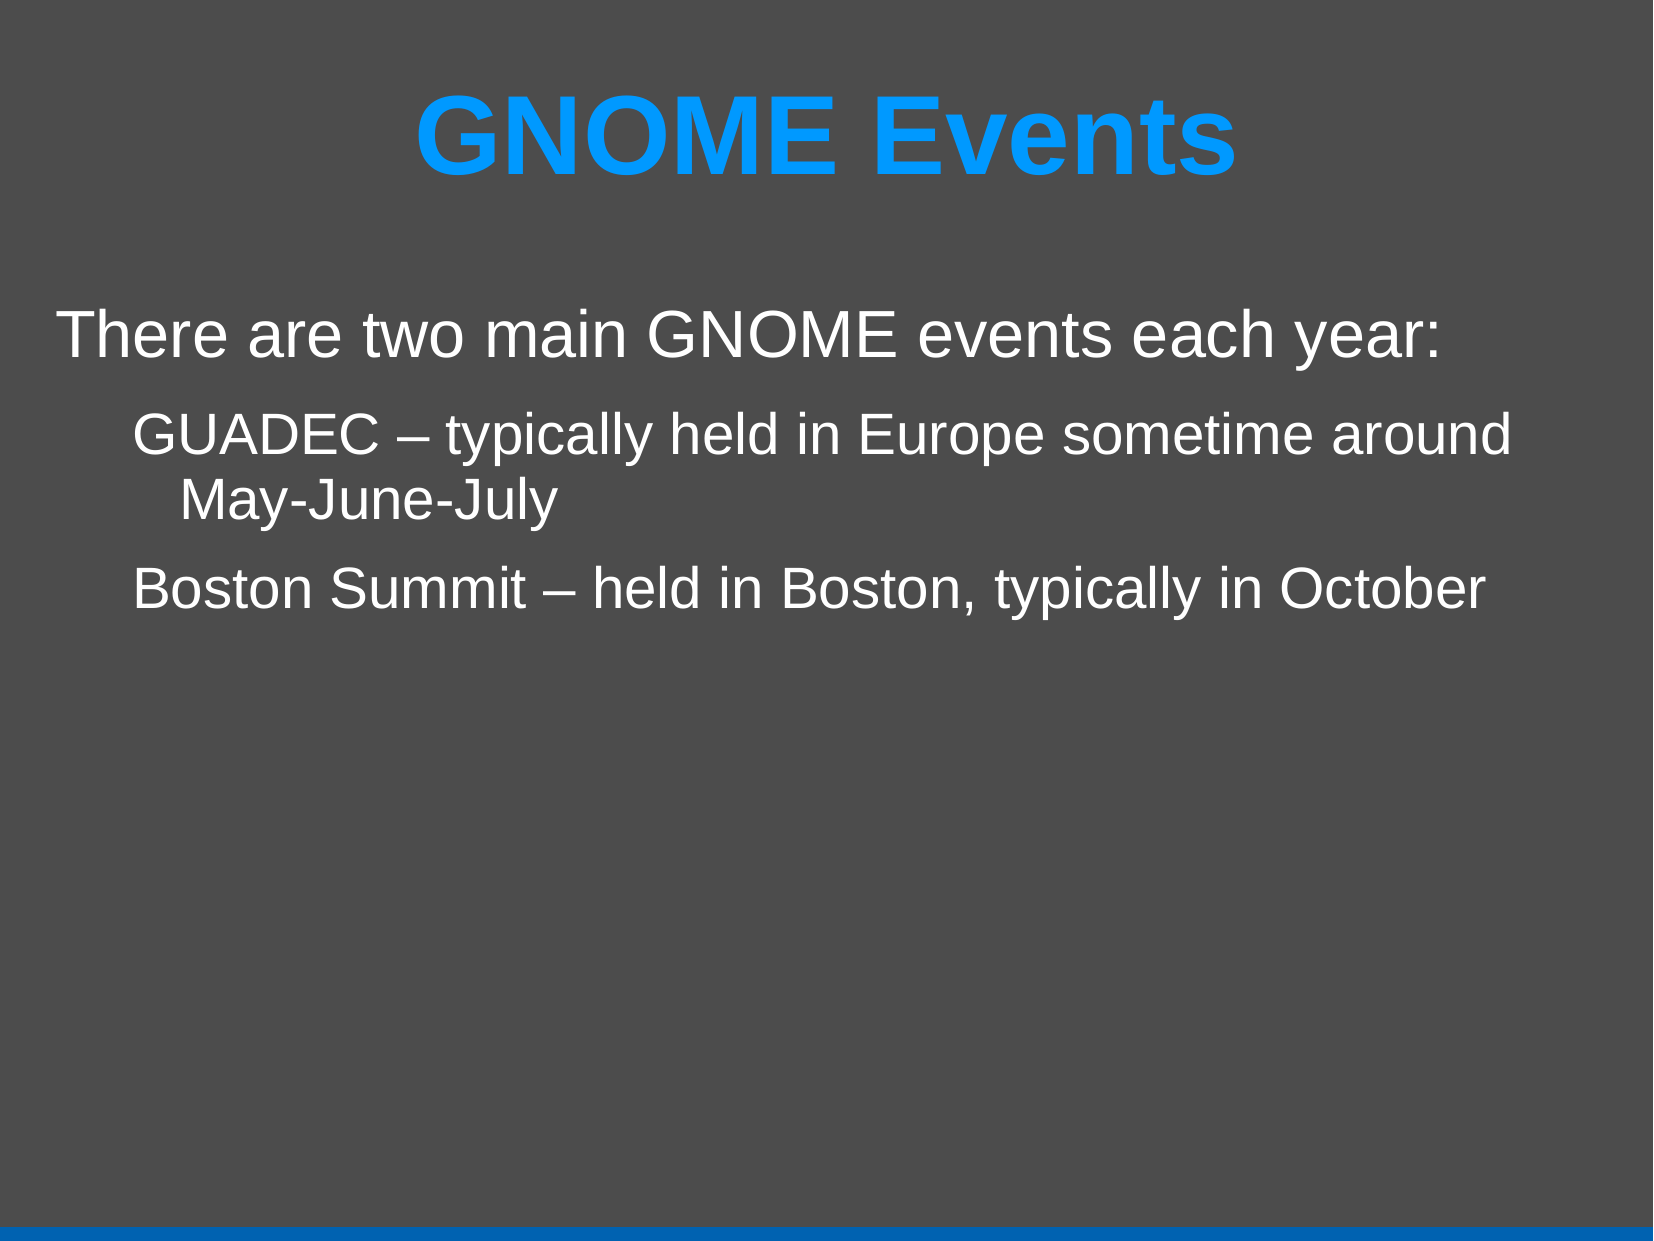

# GNOME Events
There are two main GNOME events each year:
GUADEC – typically held in Europe sometime around May-June-July
Boston Summit – held in Boston, typically in October